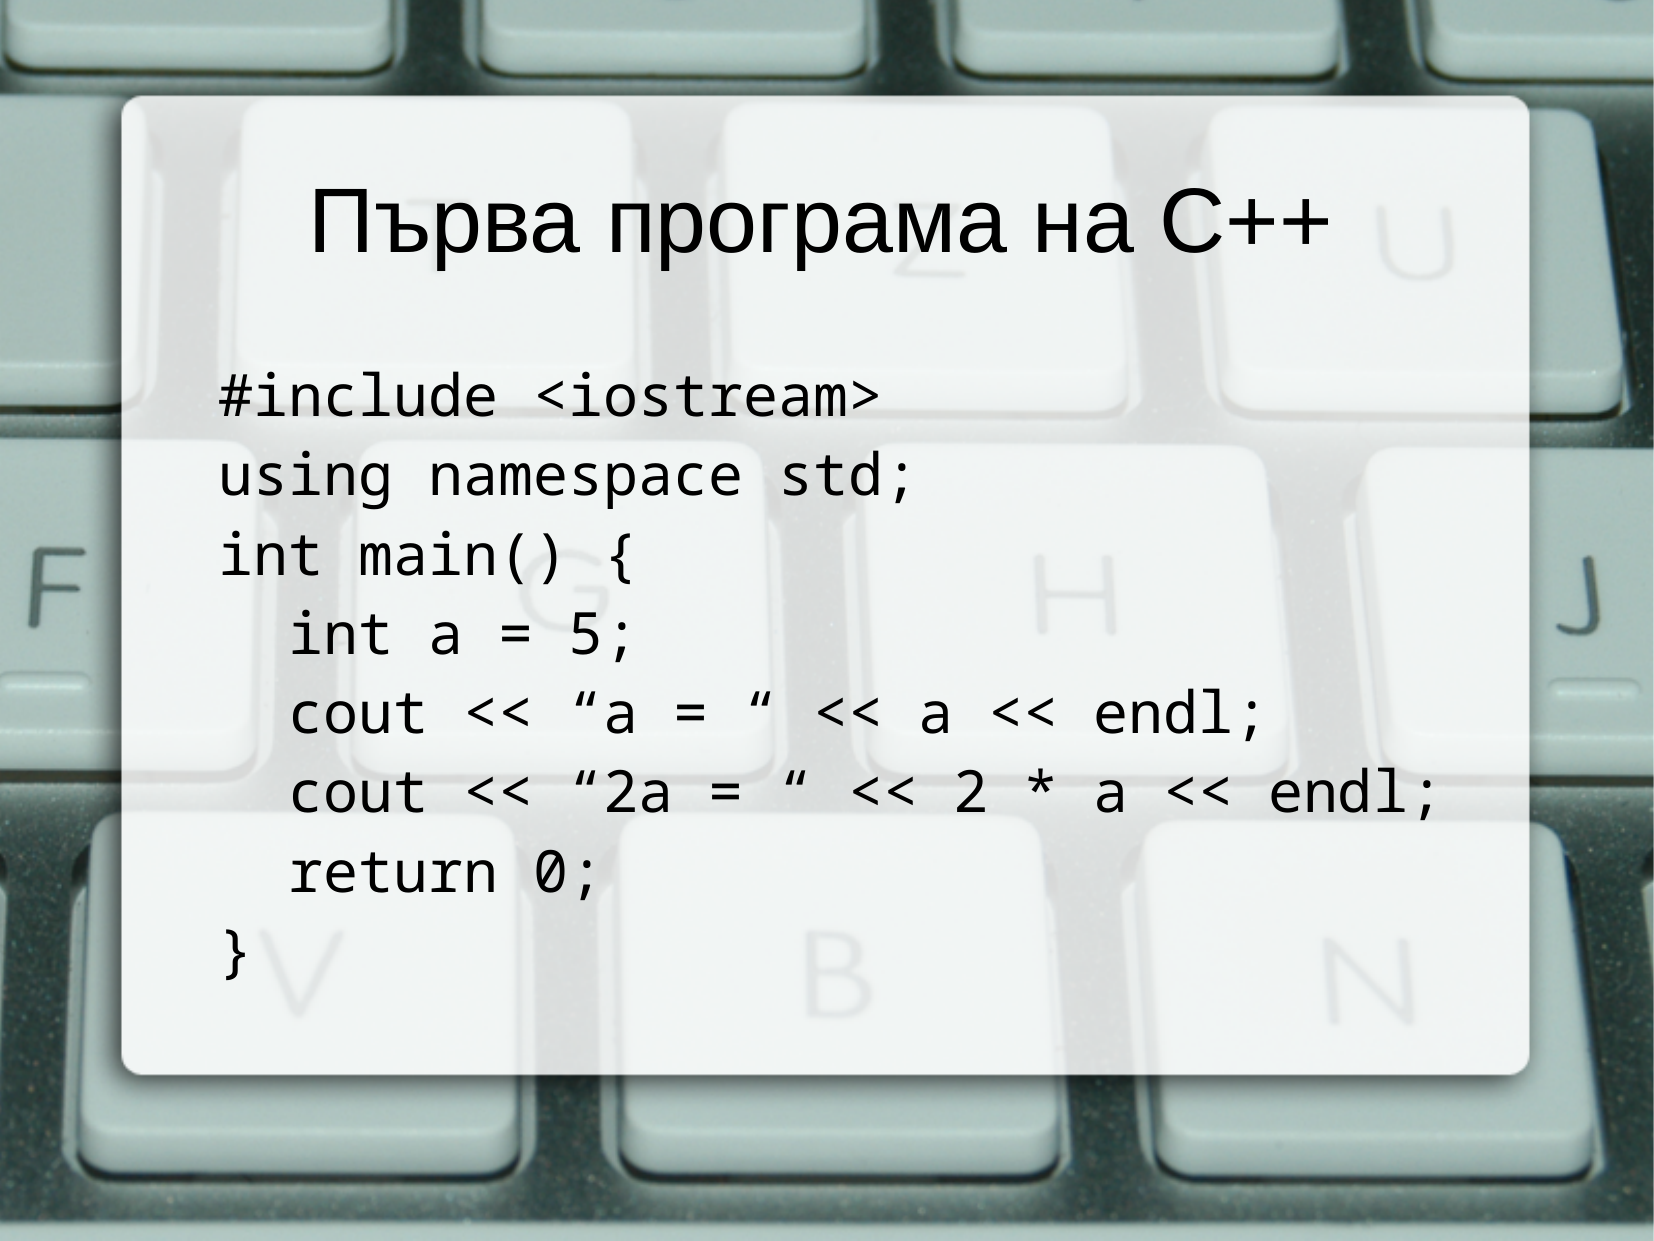

# Първа програма на C++
#include <iostream>
using namespace std;
int main() {
 int a = 5;
 cout << “a = “ << a << endl;
 cout << “2a = “ << 2 * a << endl;
 return 0;
}